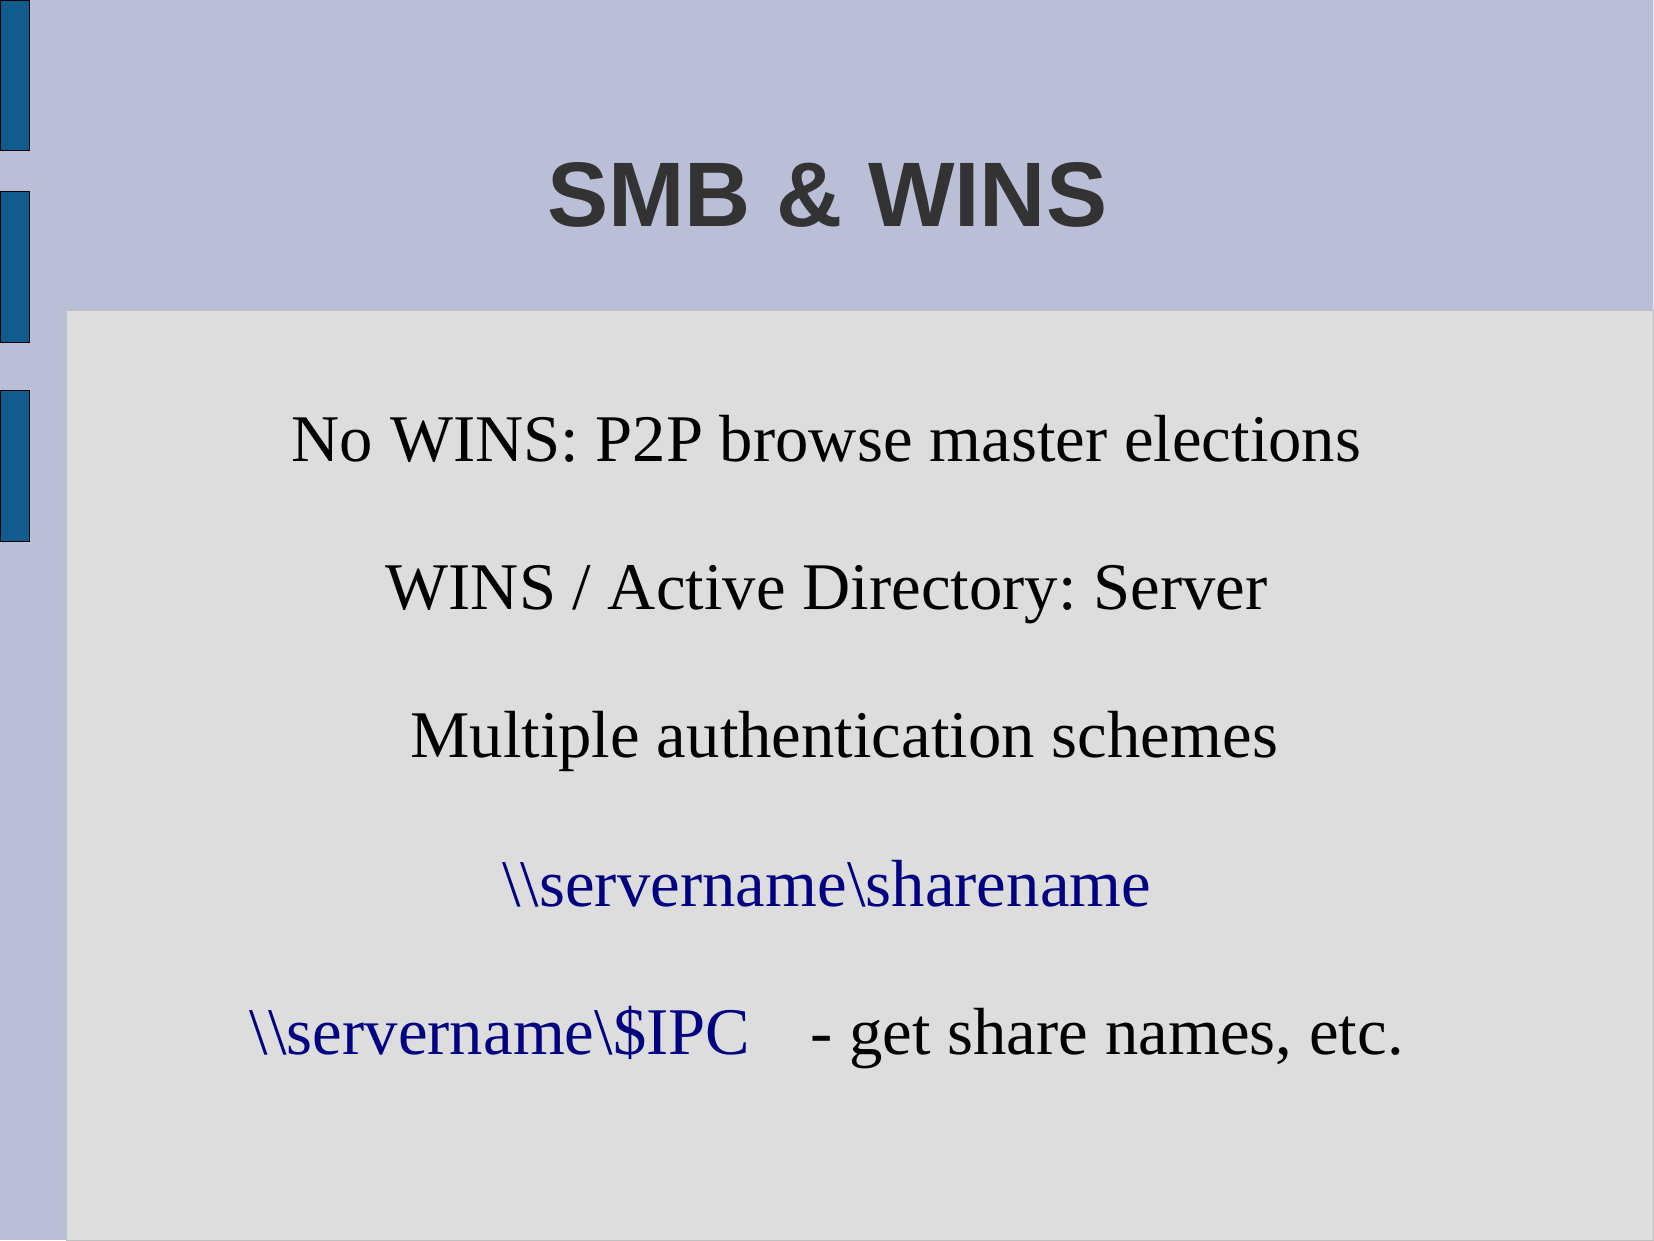

# SMB & WINS
No WINS: P2P browse master elections
WINS / Active Directory: Server
Multiple authentication schemes
\\servername\sharename
\\servername\$IPC	- get share names, etc.